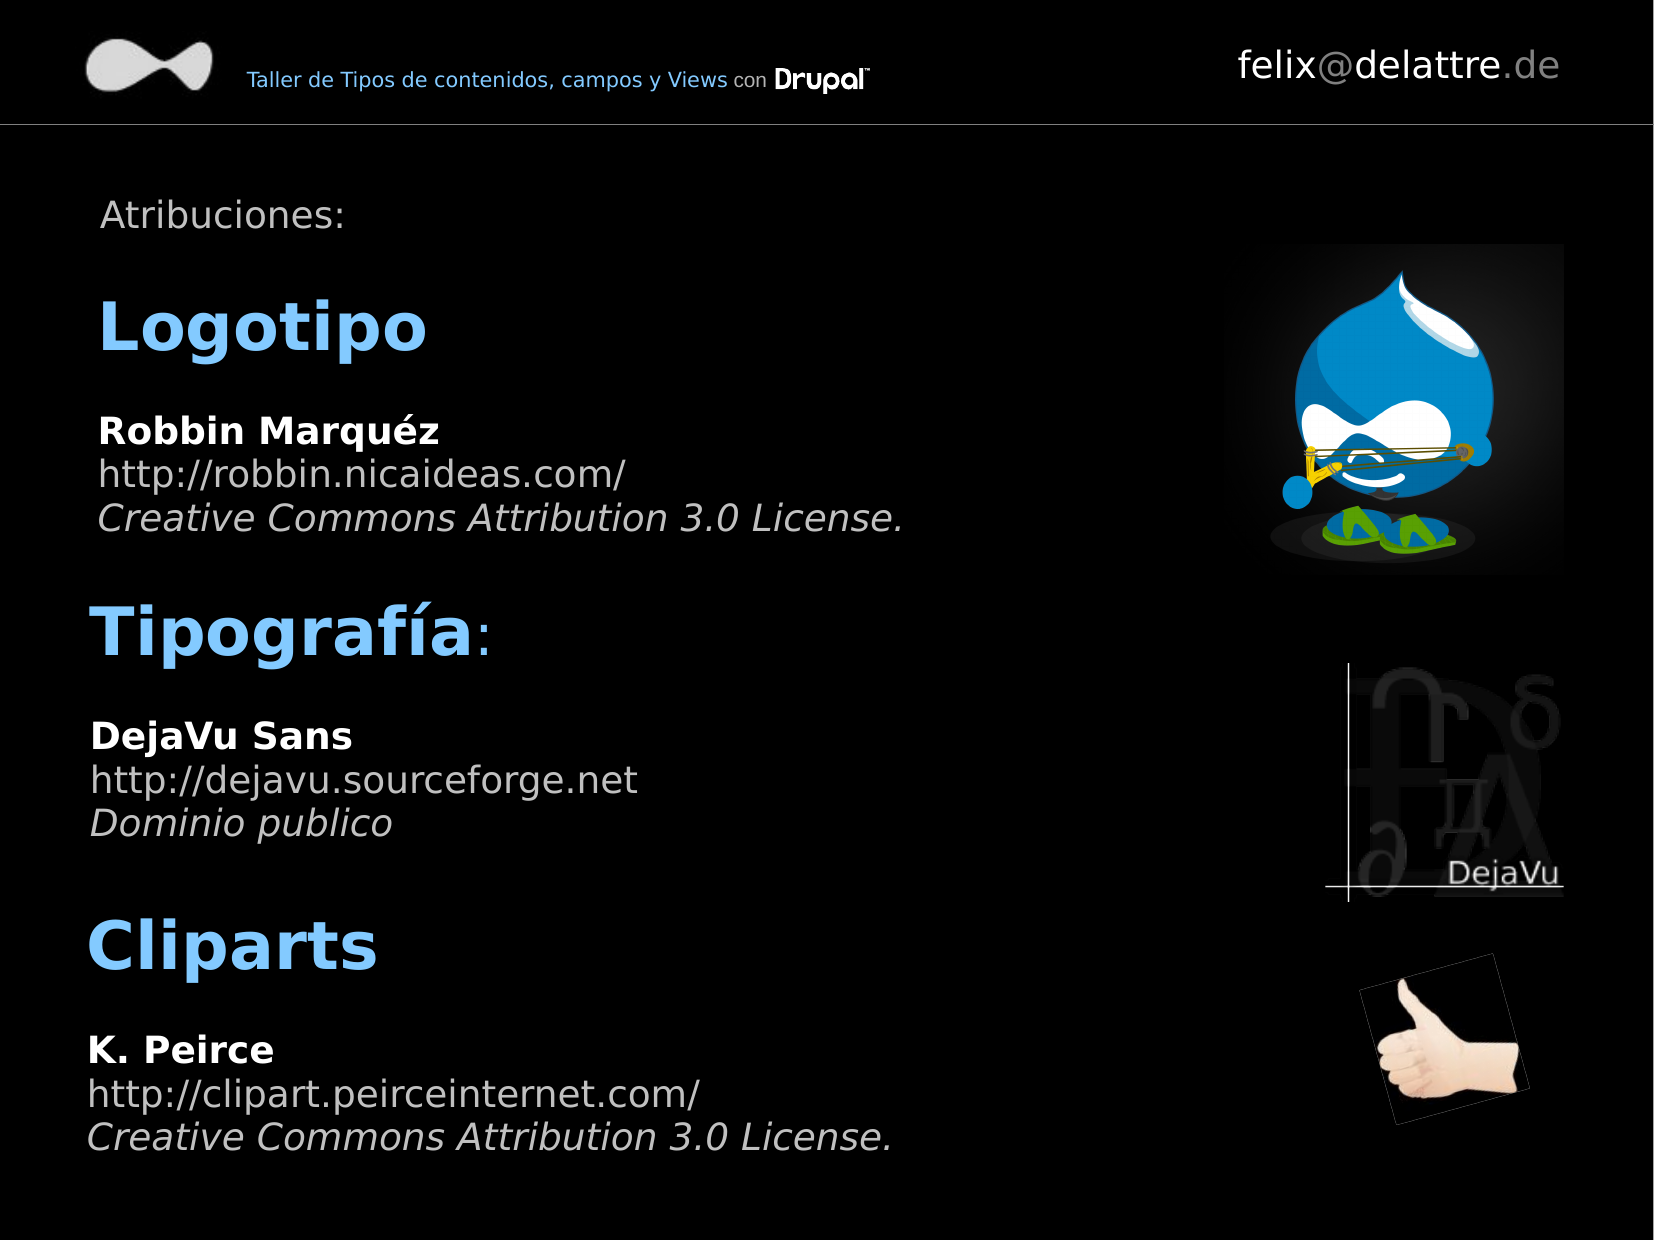

Atribuciones:
Logotipo
Robbin Marquéz
http://robbin.nicaideas.com/
Creative Commons Attribution 3.0 License.
Tipografía:
DejaVu Sans
http://dejavu.sourceforge.net
Dominio publico
Cliparts
K. Peirce
http://clipart.peirceinternet.com/
Creative Commons Attribution 3.0 License.